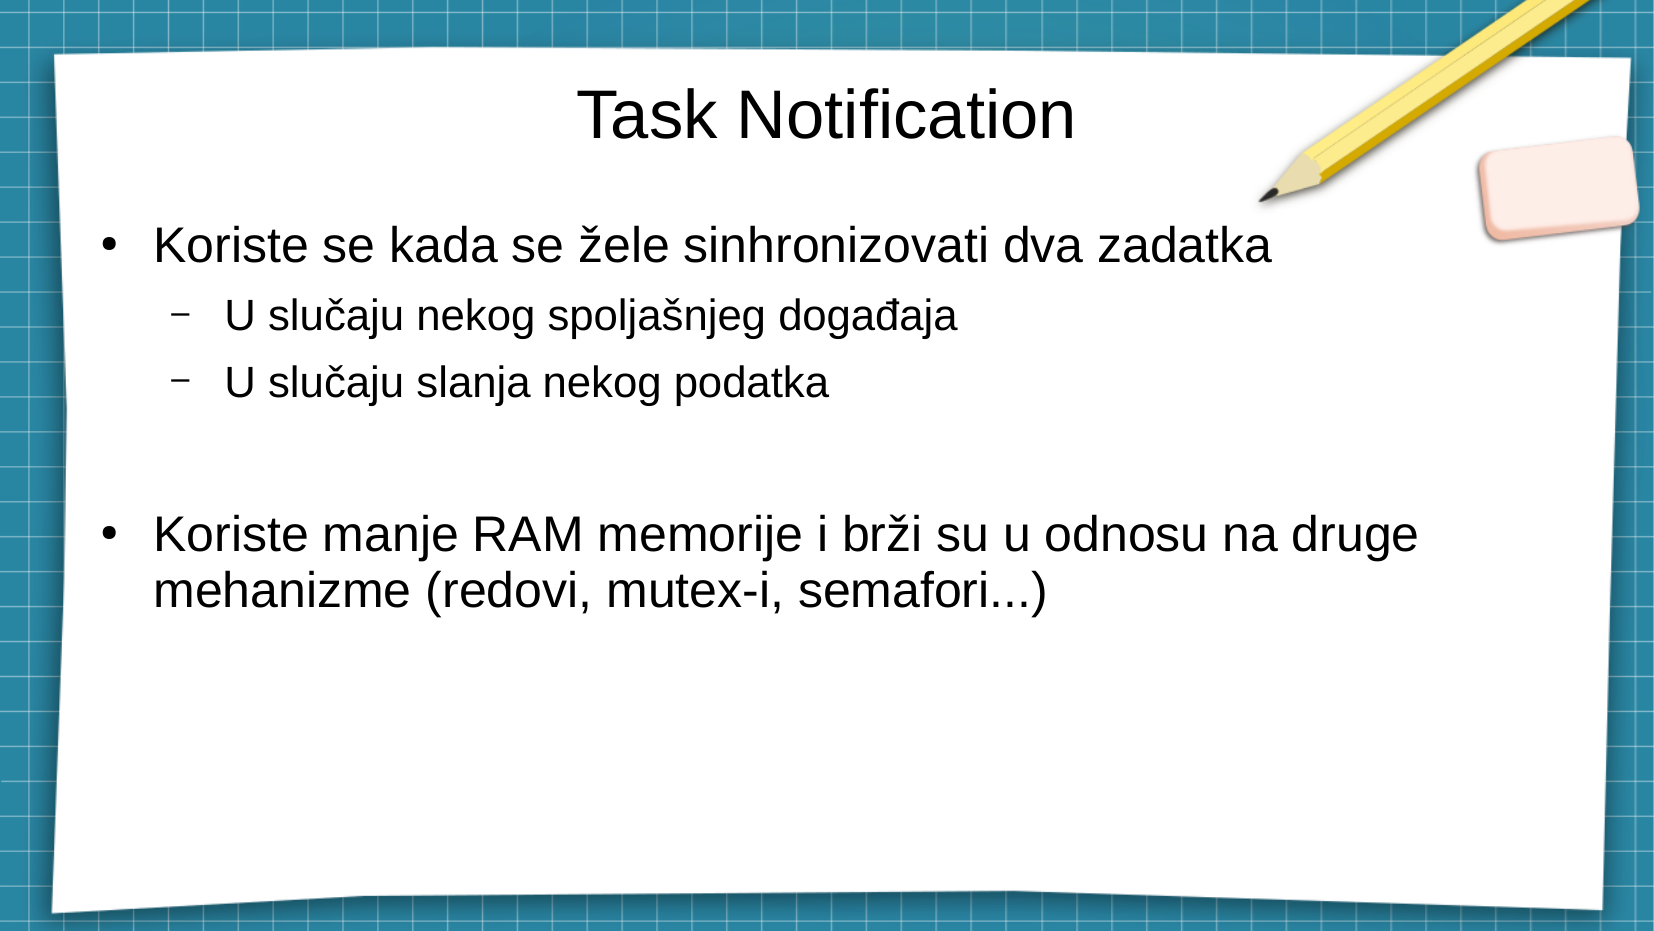

# Task Notification
Koriste se kada se žele sinhronizovati dva zadatka
U slučaju nekog spoljašnjeg događaja
U slučaju slanja nekog podatka
Koriste manje RAM memorije i brži su u odnosu na druge mehanizme (redovi, mutex-i, semafori...)